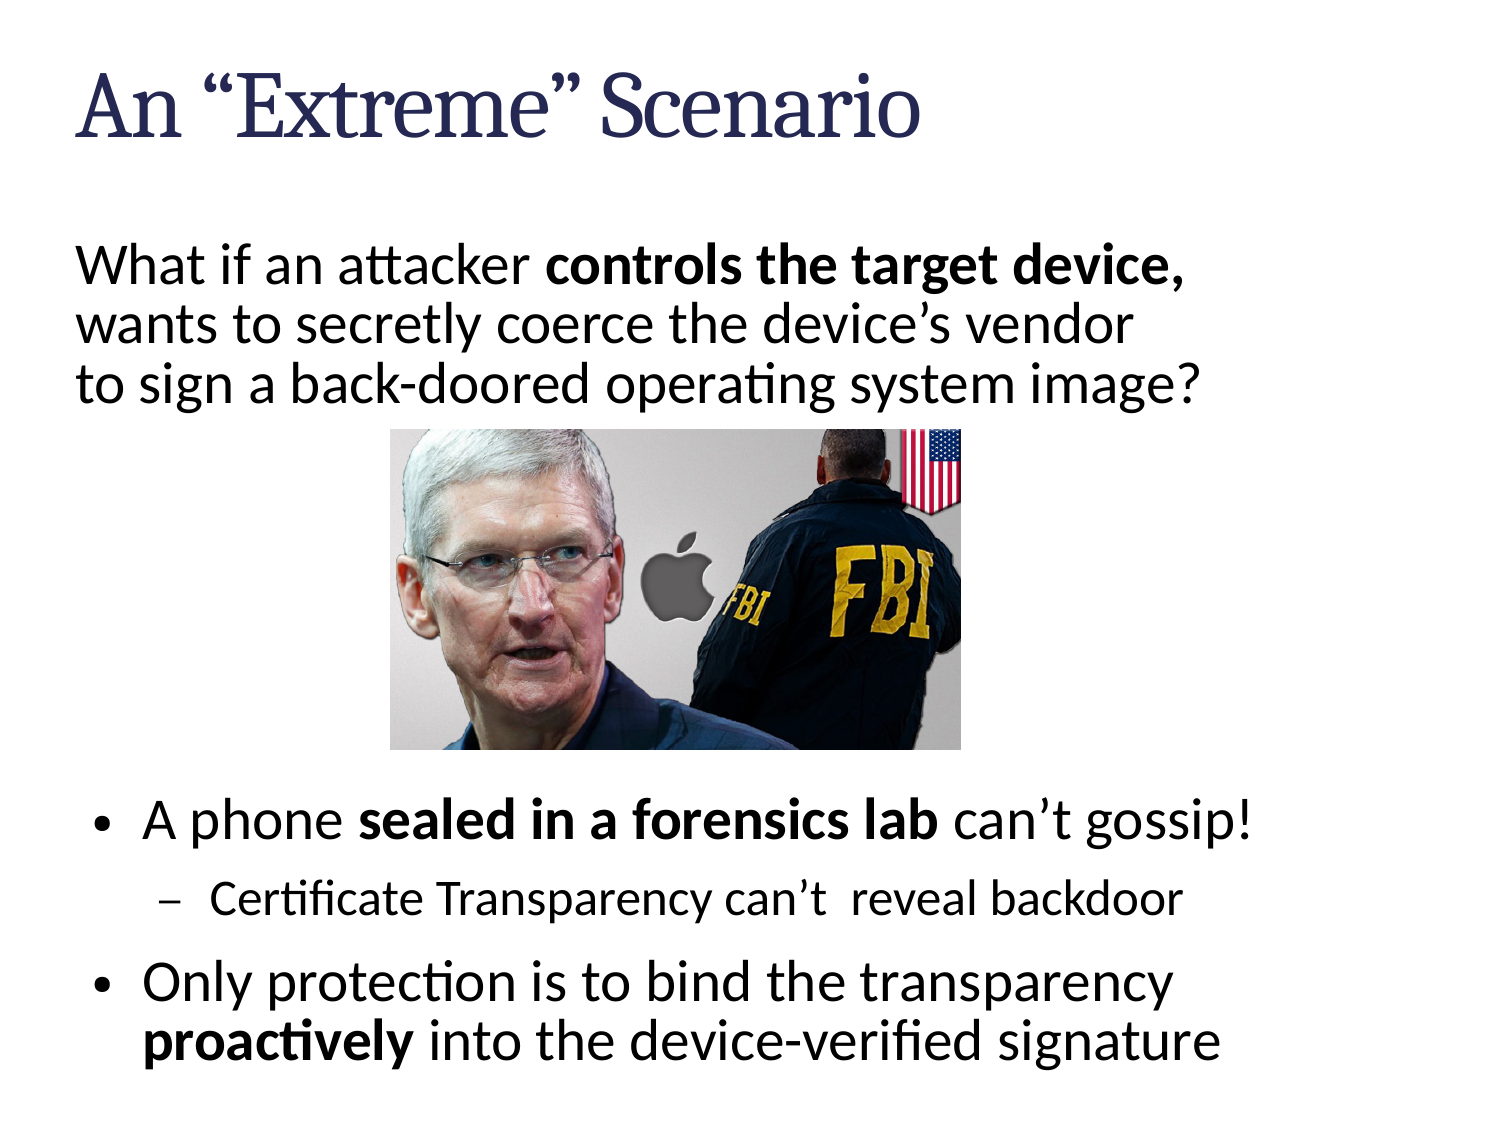

# An “Extreme” Scenario
What if an attacker controls the target device,
wants to secretly coerce the device’s vendor
to sign a back-doored operating system image?
A phone sealed in a forensics lab can’t gossip!
Certificate Transparency can’t reveal backdoor
Only protection is to bind the transparency
proactively into the device-verified signature